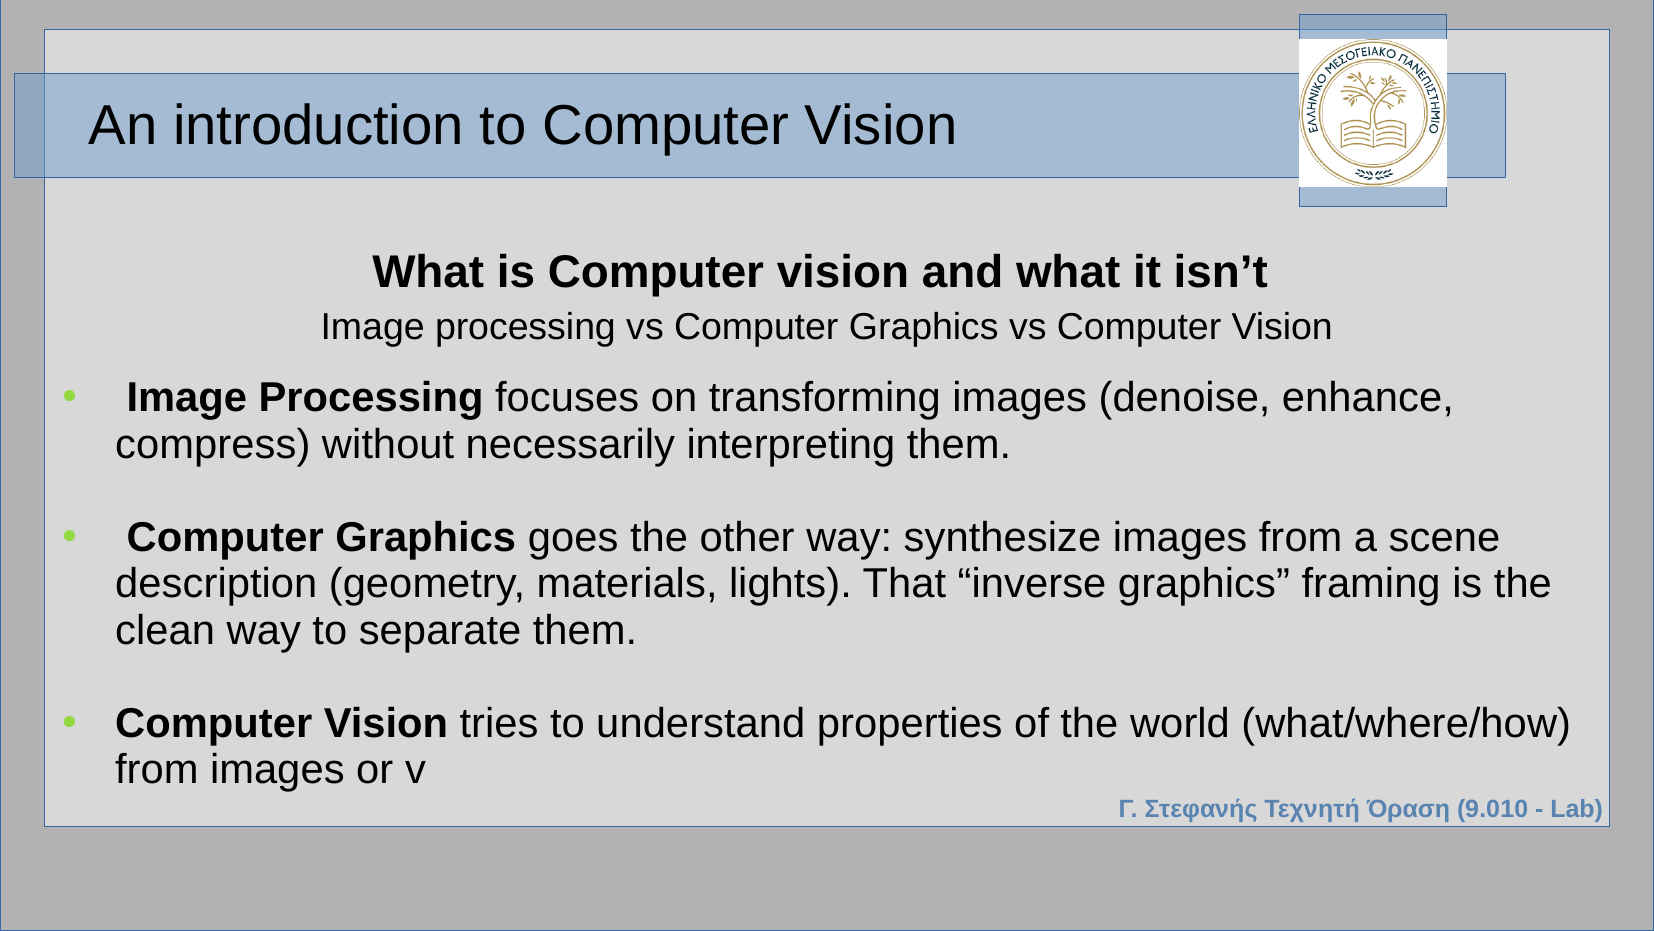

# An introduction to Computer Vision
What is Computer vision and what it isn’t
Image processing vs Computer Graphics vs Computer Vision
 Image Processing focuses on transforming images (denoise, enhance, compress) without necessarily interpreting them.
 Computer Graphics goes the other way: synthesize images from a scene description (geometry, materials, lights). That “inverse graphics” framing is the clean way to separate them.
Computer Vision tries to understand properties of the world (what/where/how) from images or v
Γ. Στεφανής Τεχνητή Όραση (9.010 - Lab)